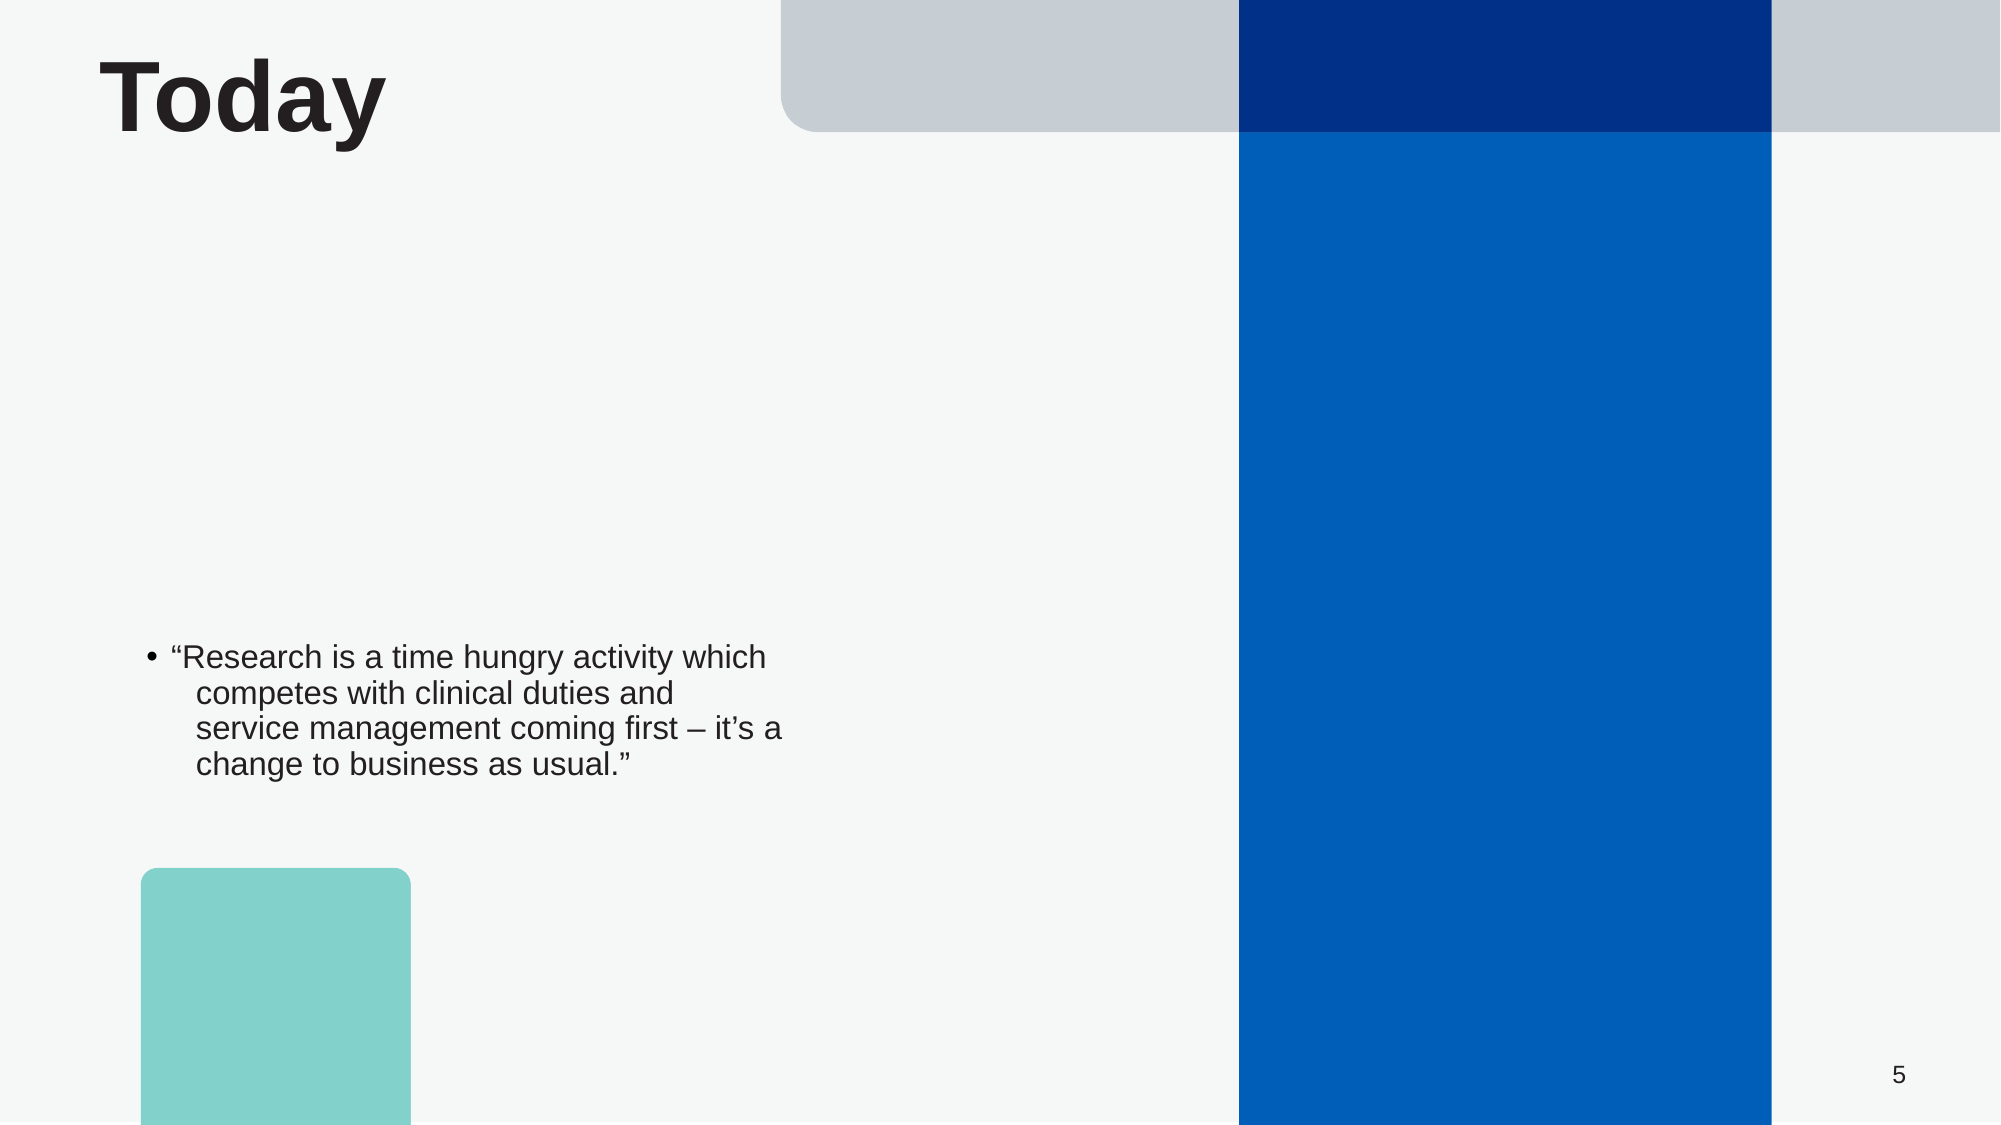

# Today
“Research is a time hungry activity which competes with clinical duties and service management coming first – it’s a change to business as usual.”